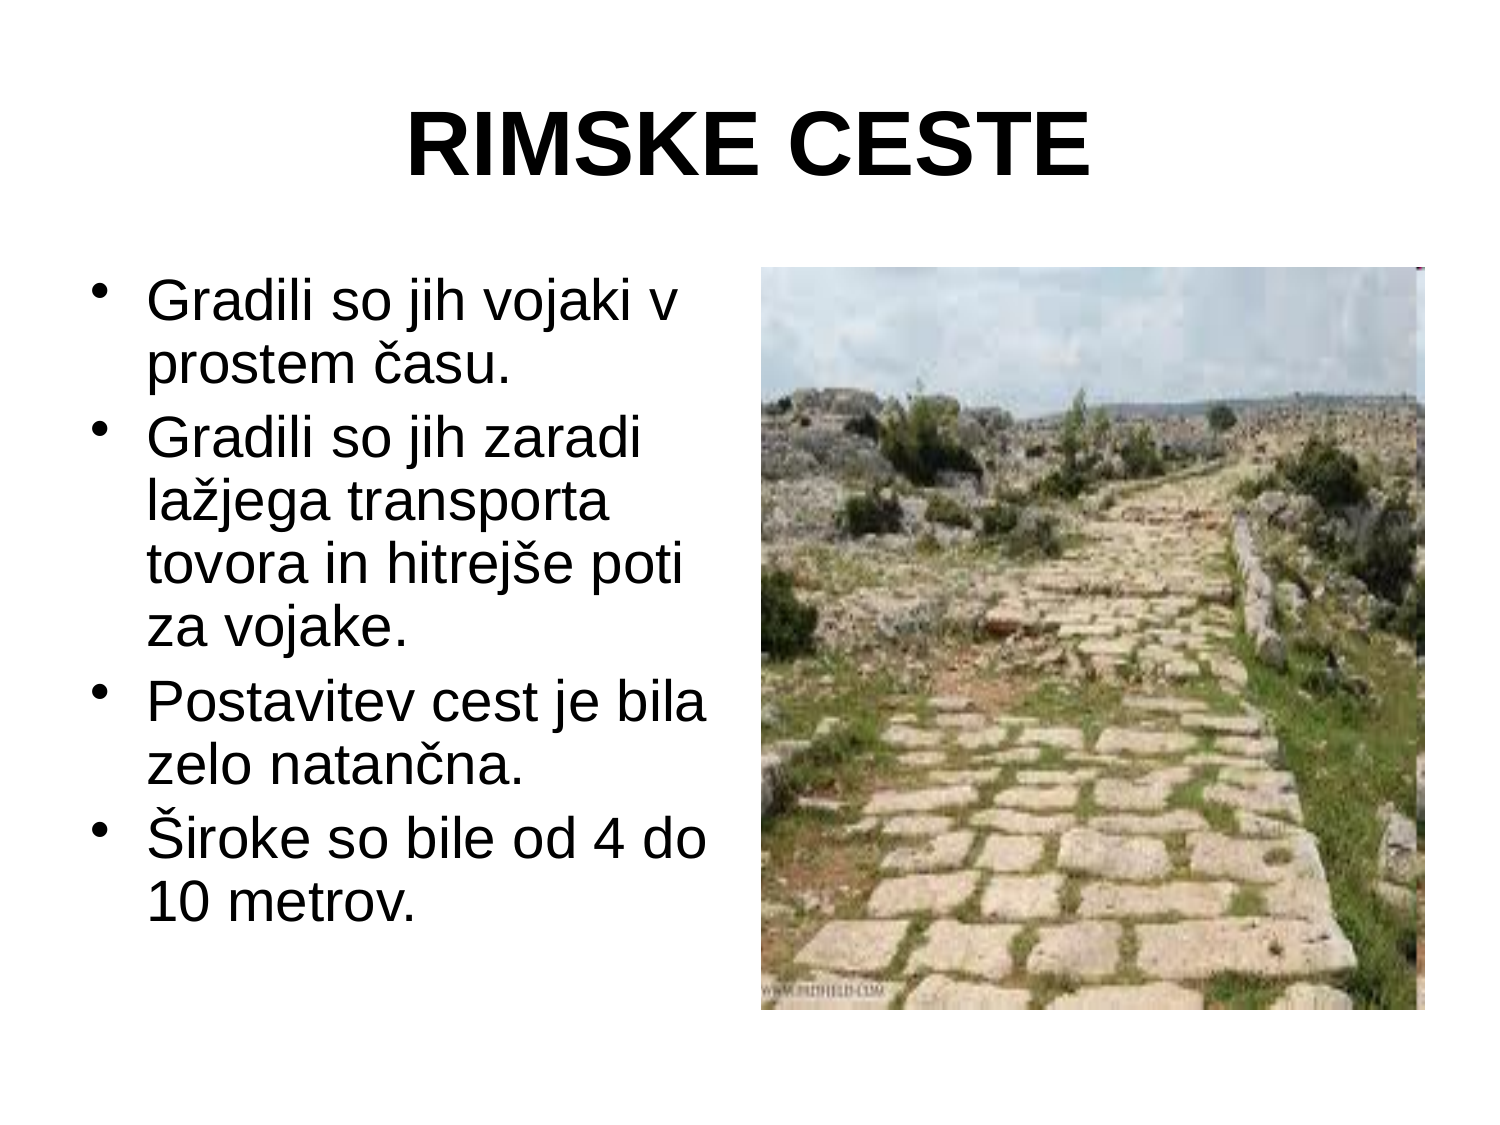

# RIMSKE CESTE
Gradili so jih vojaki v prostem času.
Gradili so jih zaradi lažjega transporta tovora in hitrejše poti za vojake.
Postavitev cest je bila zelo natančna.
Široke so bile od 4 do 10 metrov.